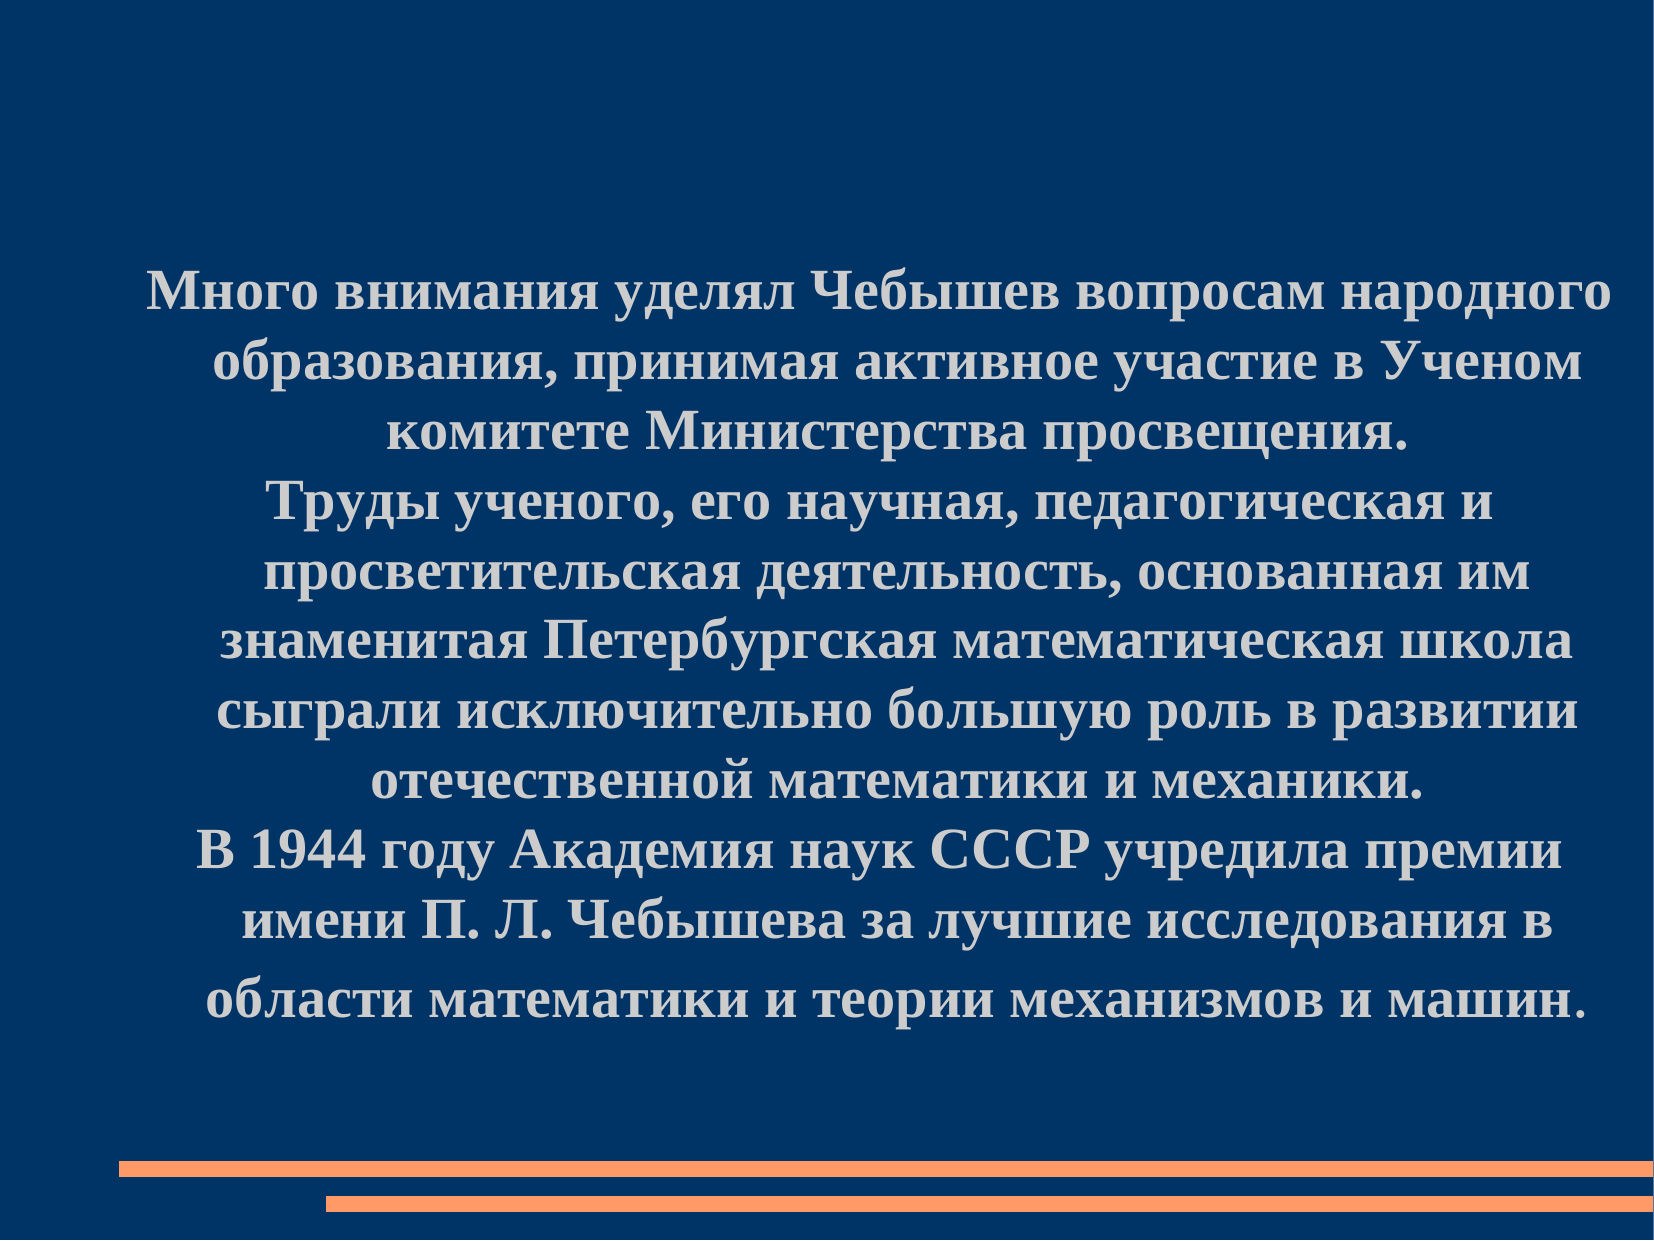

# Много внимания уделял Чебышев вопросам народного образования, принимая активное участие в Ученом комитете Министерства просвещения.
Труды ученого, его научная, педагогическая и просветительская деятельность, основанная им знаменитая Петербургская математическая школа сыграли исключительно большую роль в развитии отечественной математики и механики.
В 1944 году Академия наук СССР учредила премии имени П. Л. Чебышева за лучшие исследования в области математики и теории механизмов и машин.